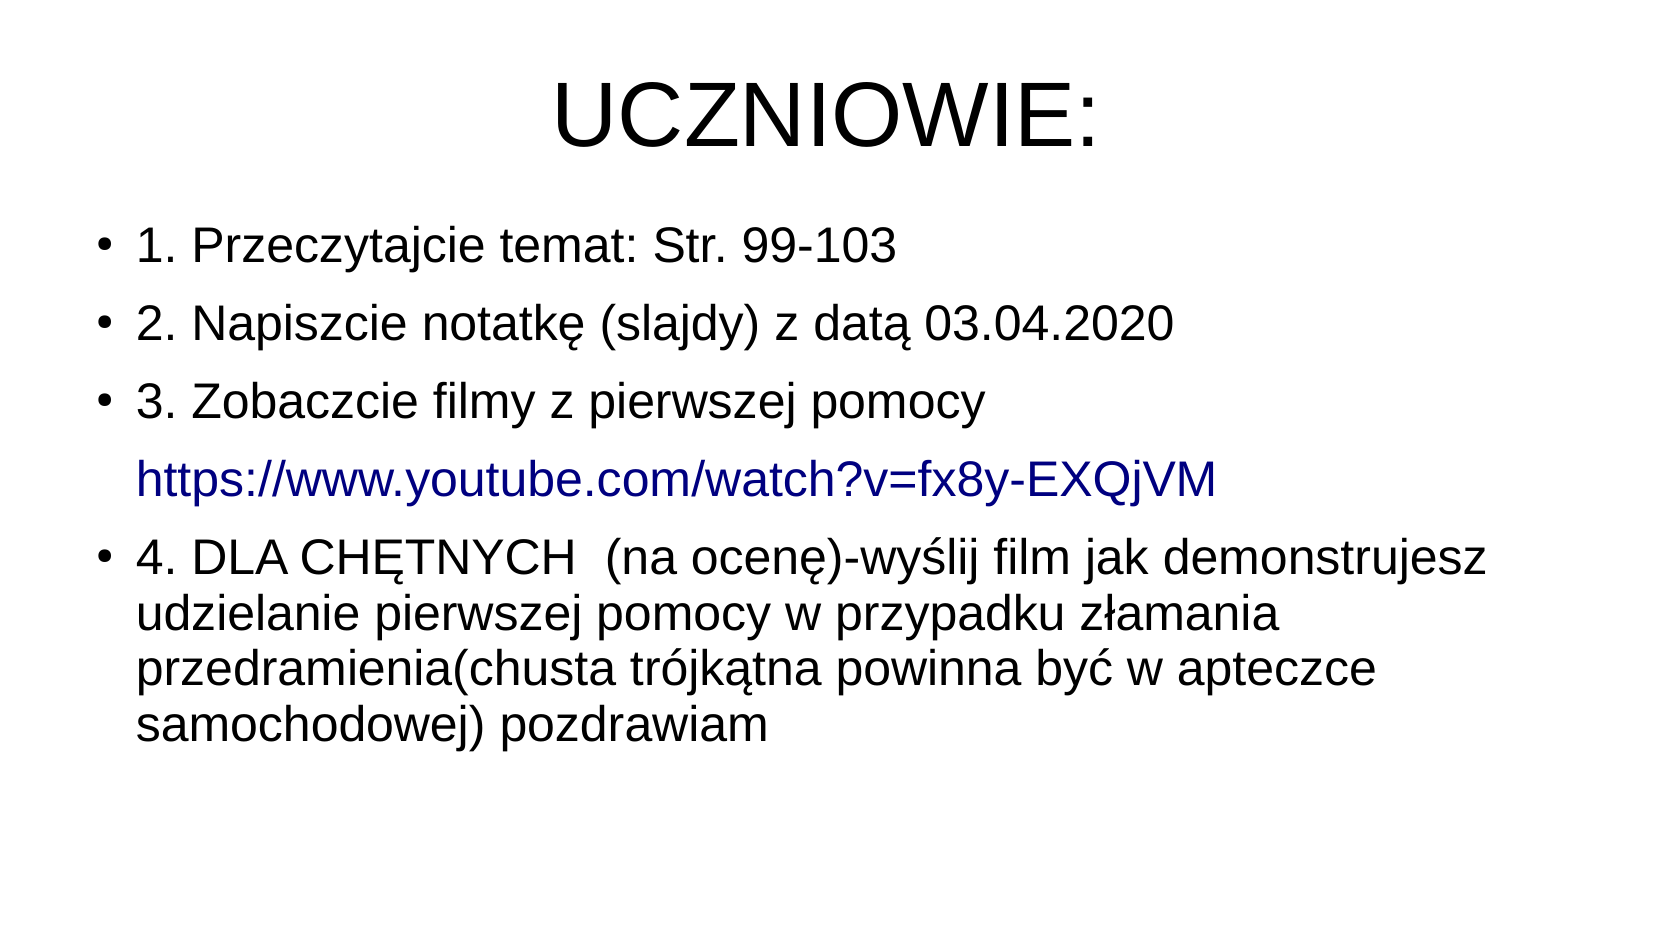

# UCZNIOWIE:
1. Przeczytajcie temat: Str. 99-103
2. Napiszcie notatkę (slajdy) z datą 03.04.2020
3. Zobaczcie filmy z pierwszej pomocy
https://www.youtube.com/watch?v=fx8y-EXQjVM
4. DLA CHĘTNYCH (na ocenę)-wyślij film jak demonstrujesz udzielanie pierwszej pomocy w przypadku złamania przedramienia(chusta trójkątna powinna być w apteczce samochodowej) pozdrawiam